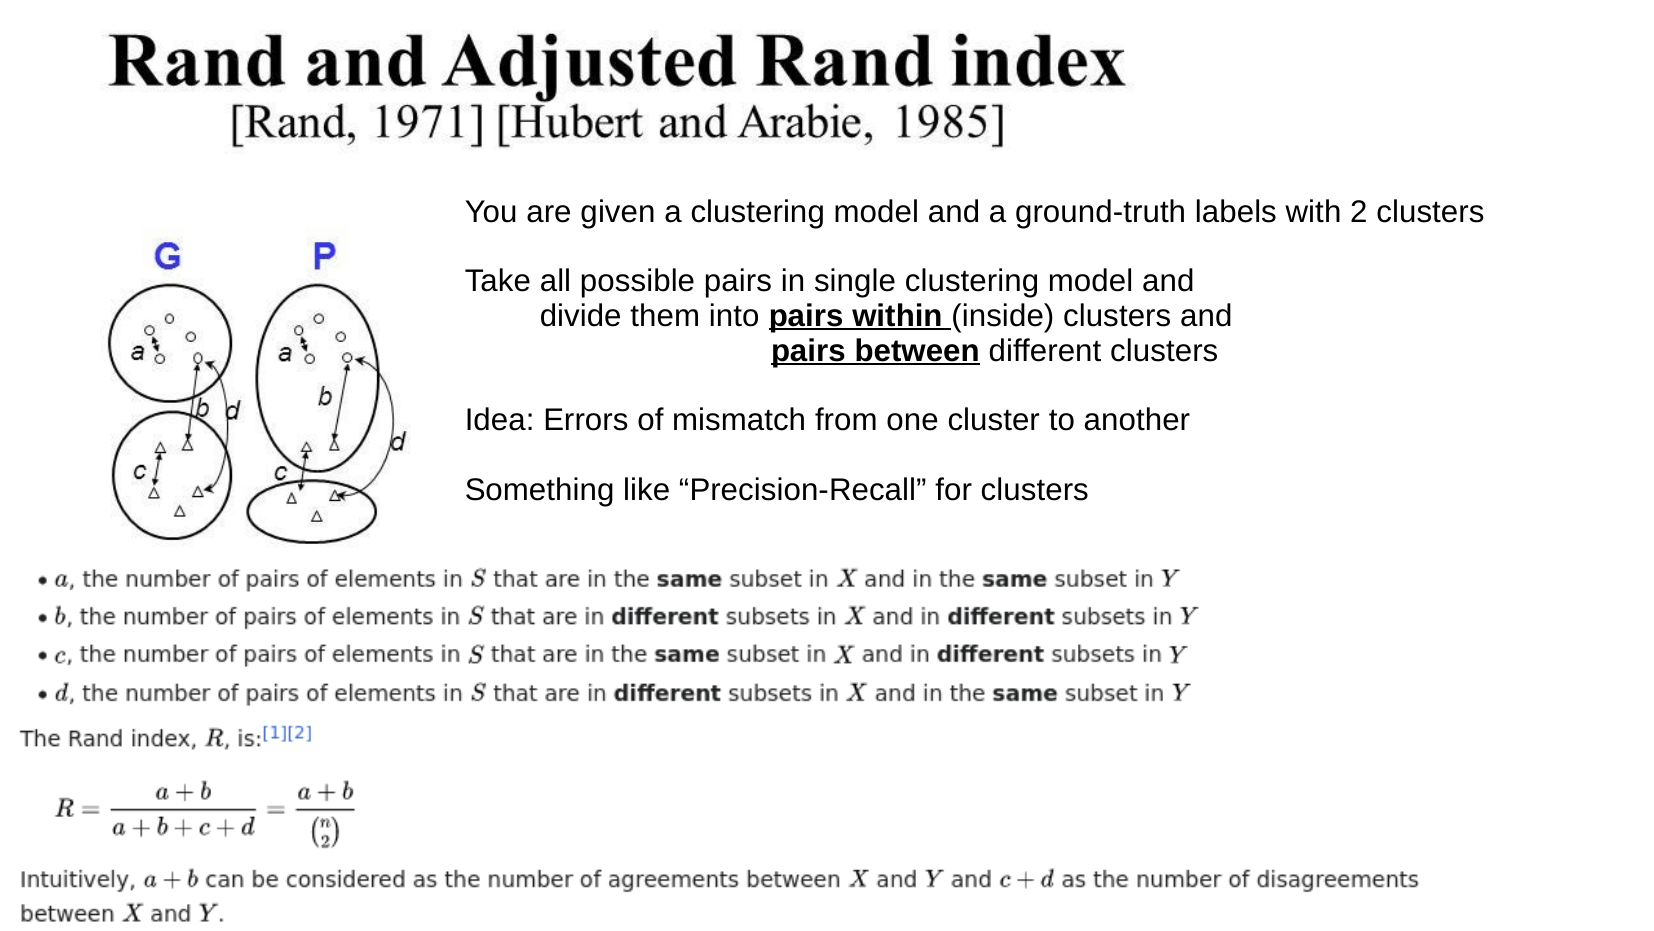

You are given a clustering model and a ground-truth labels with 2 clusters
Take all possible pairs in single clustering model and
	divide them into pairs within (inside) clusters and
 pairs between different clusters
Idea: Errors of mismatch from one cluster to another
Something like “Precision-Recall” for clusters
(Jenom znormalizuju R, RI = R)